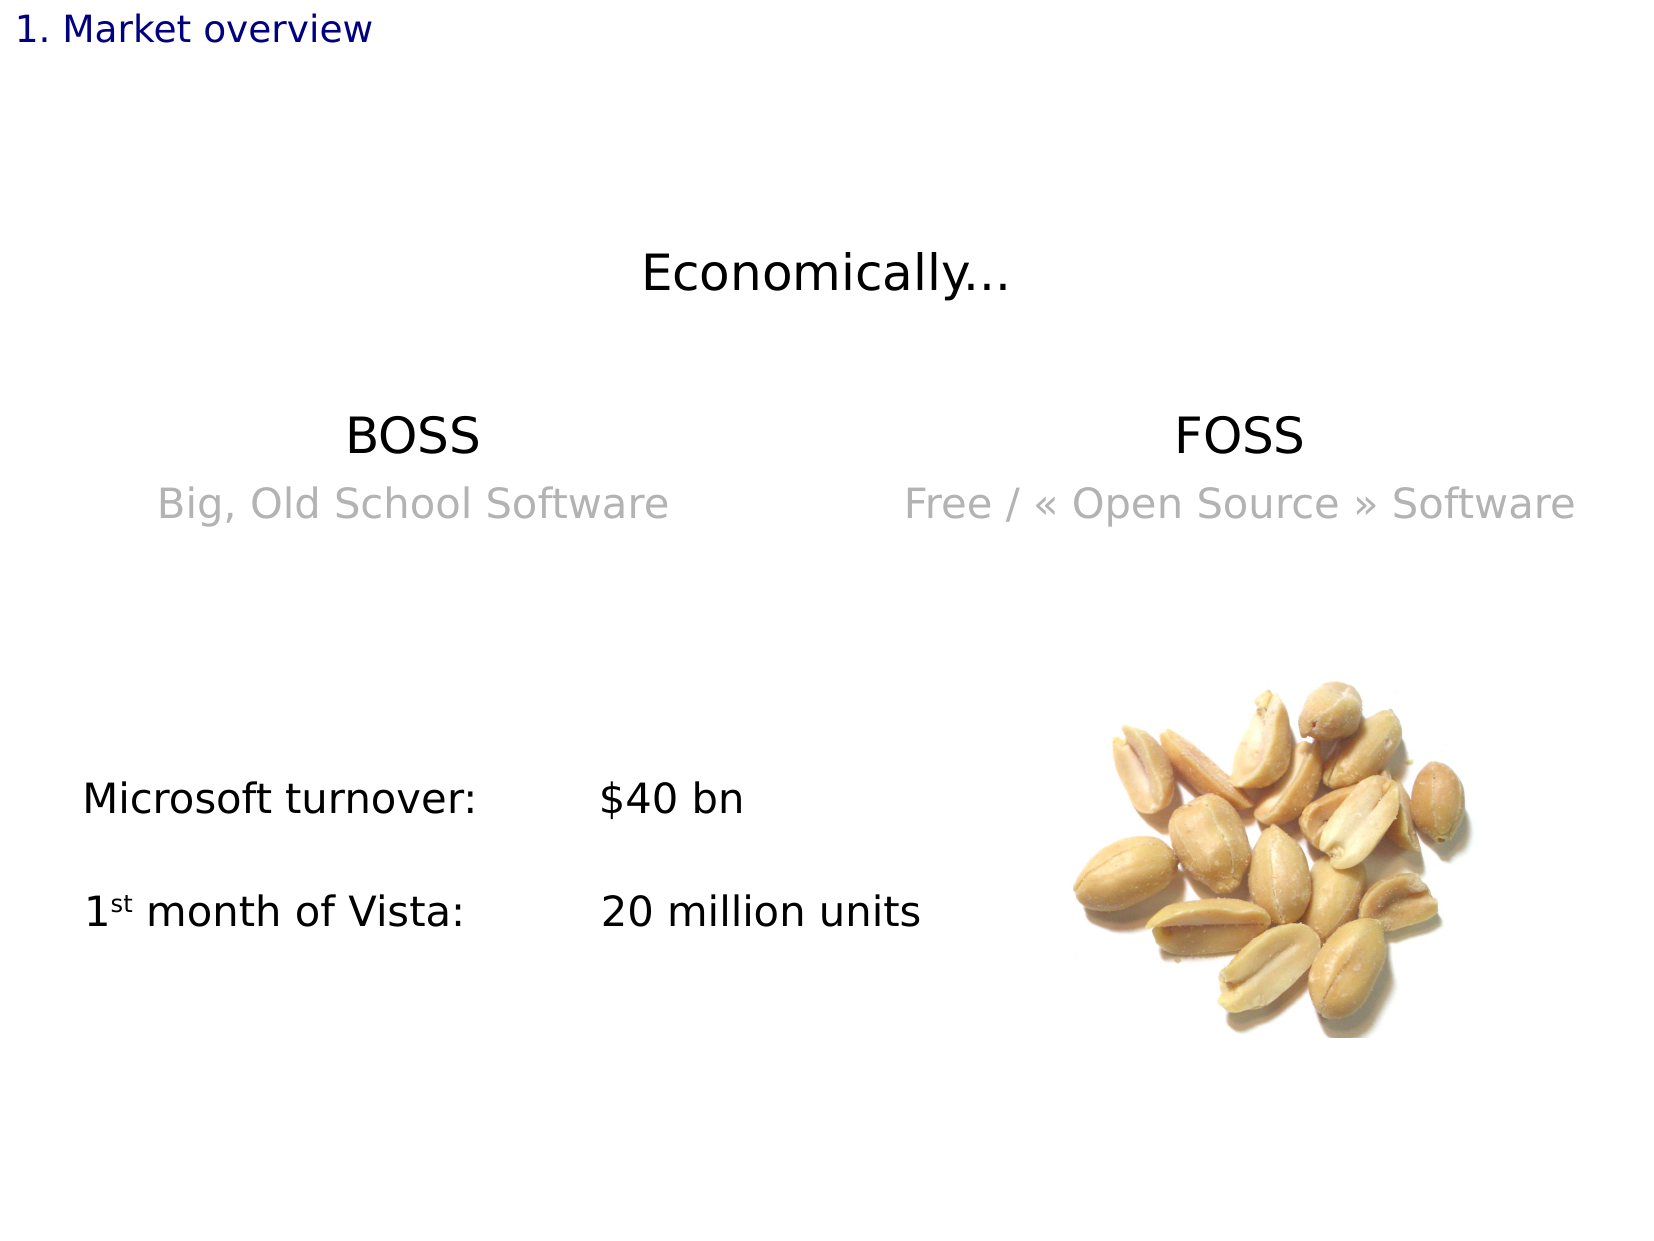

1. Market overview
Economically...
BOSS
FOSS
Big, Old School Software
Free / « Open Source » Software
Microsoft turnover:		$40 bn
1st month of Vista:		20 million units